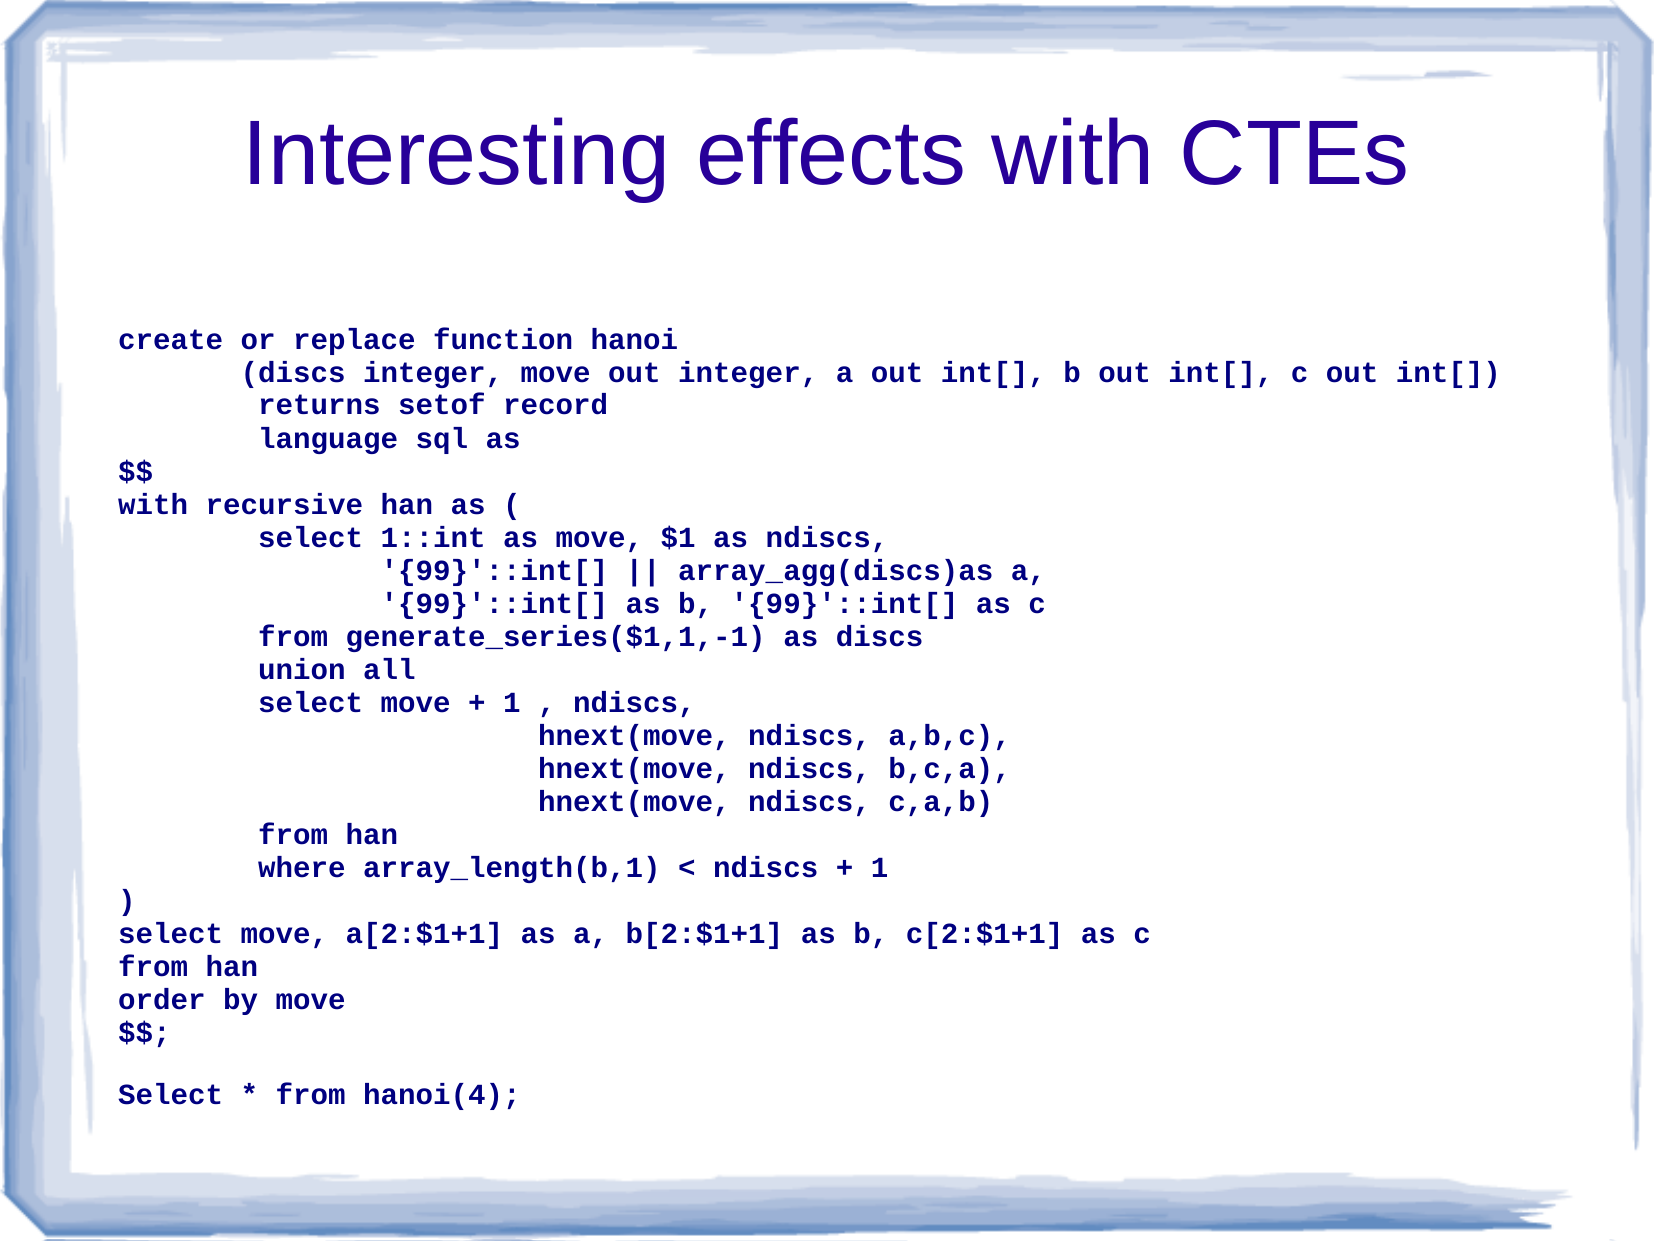

# Interesting effects with CTEs
create or replace function hanoi
 (discs integer, move out integer, a out int[], b out int[], c out int[])
 returns setof record
 language sql as
$$
with recursive han as (
 select 1::int as move, $1 as ndiscs,
 '{99}'::int[] || array_agg(discs)as a,
 '{99}'::int[] as b, '{99}'::int[] as c
 from generate_series($1,1,-1) as discs
 union all
 select move + 1 , ndiscs,
 hnext(move, ndiscs, a,b,c),
 hnext(move, ndiscs, b,c,a),
 hnext(move, ndiscs, c,a,b)
 from han
 where array_length(b,1) < ndiscs + 1
)
select move, a[2:$1+1] as a, b[2:$1+1] as b, c[2:$1+1] as c
from han
order by move
$$;
Select * from hanoi(4);